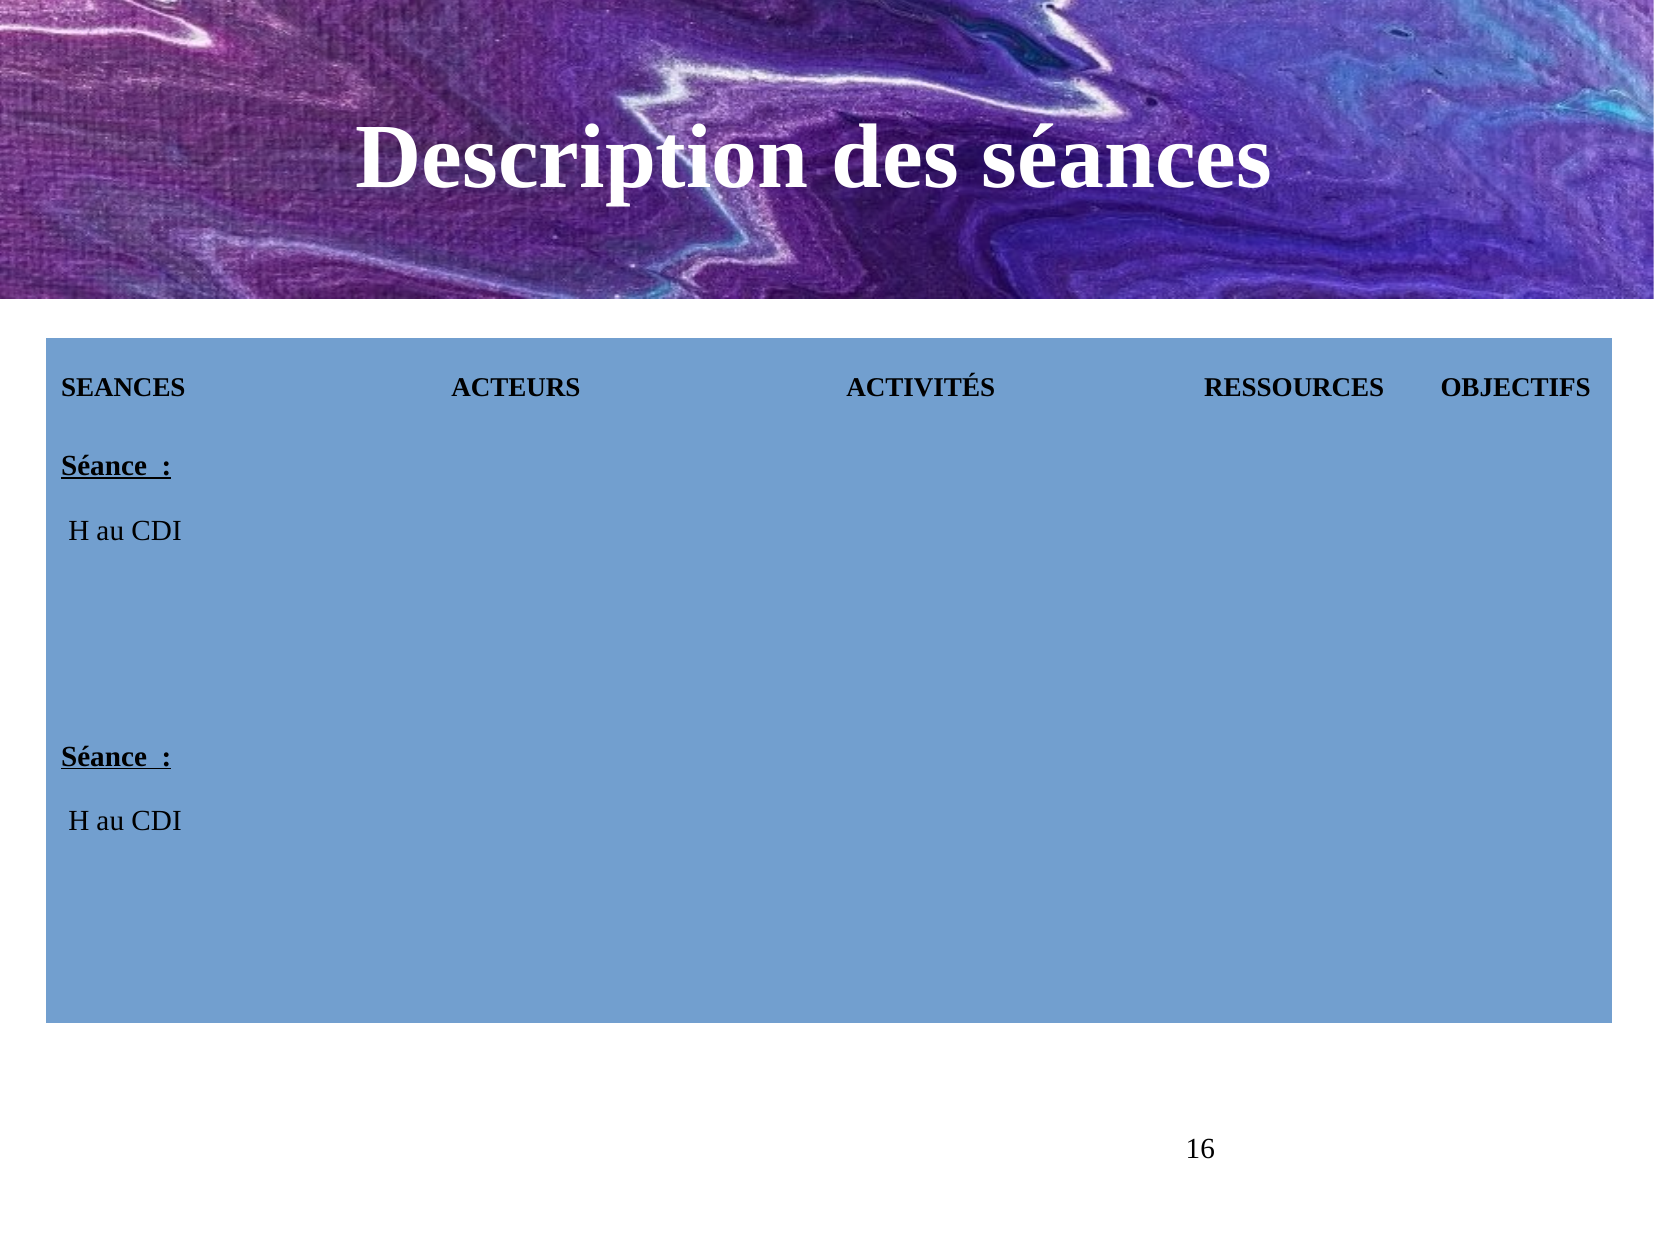

# Description des séances
| SEANCES | ACTEURS | ACTIVITÉS | RESSOURCES | OBJECTIFS |
| --- | --- | --- | --- | --- |
| Séance  : H au CDI | | | | |
| Séance  : H au CDI | | | | |
15